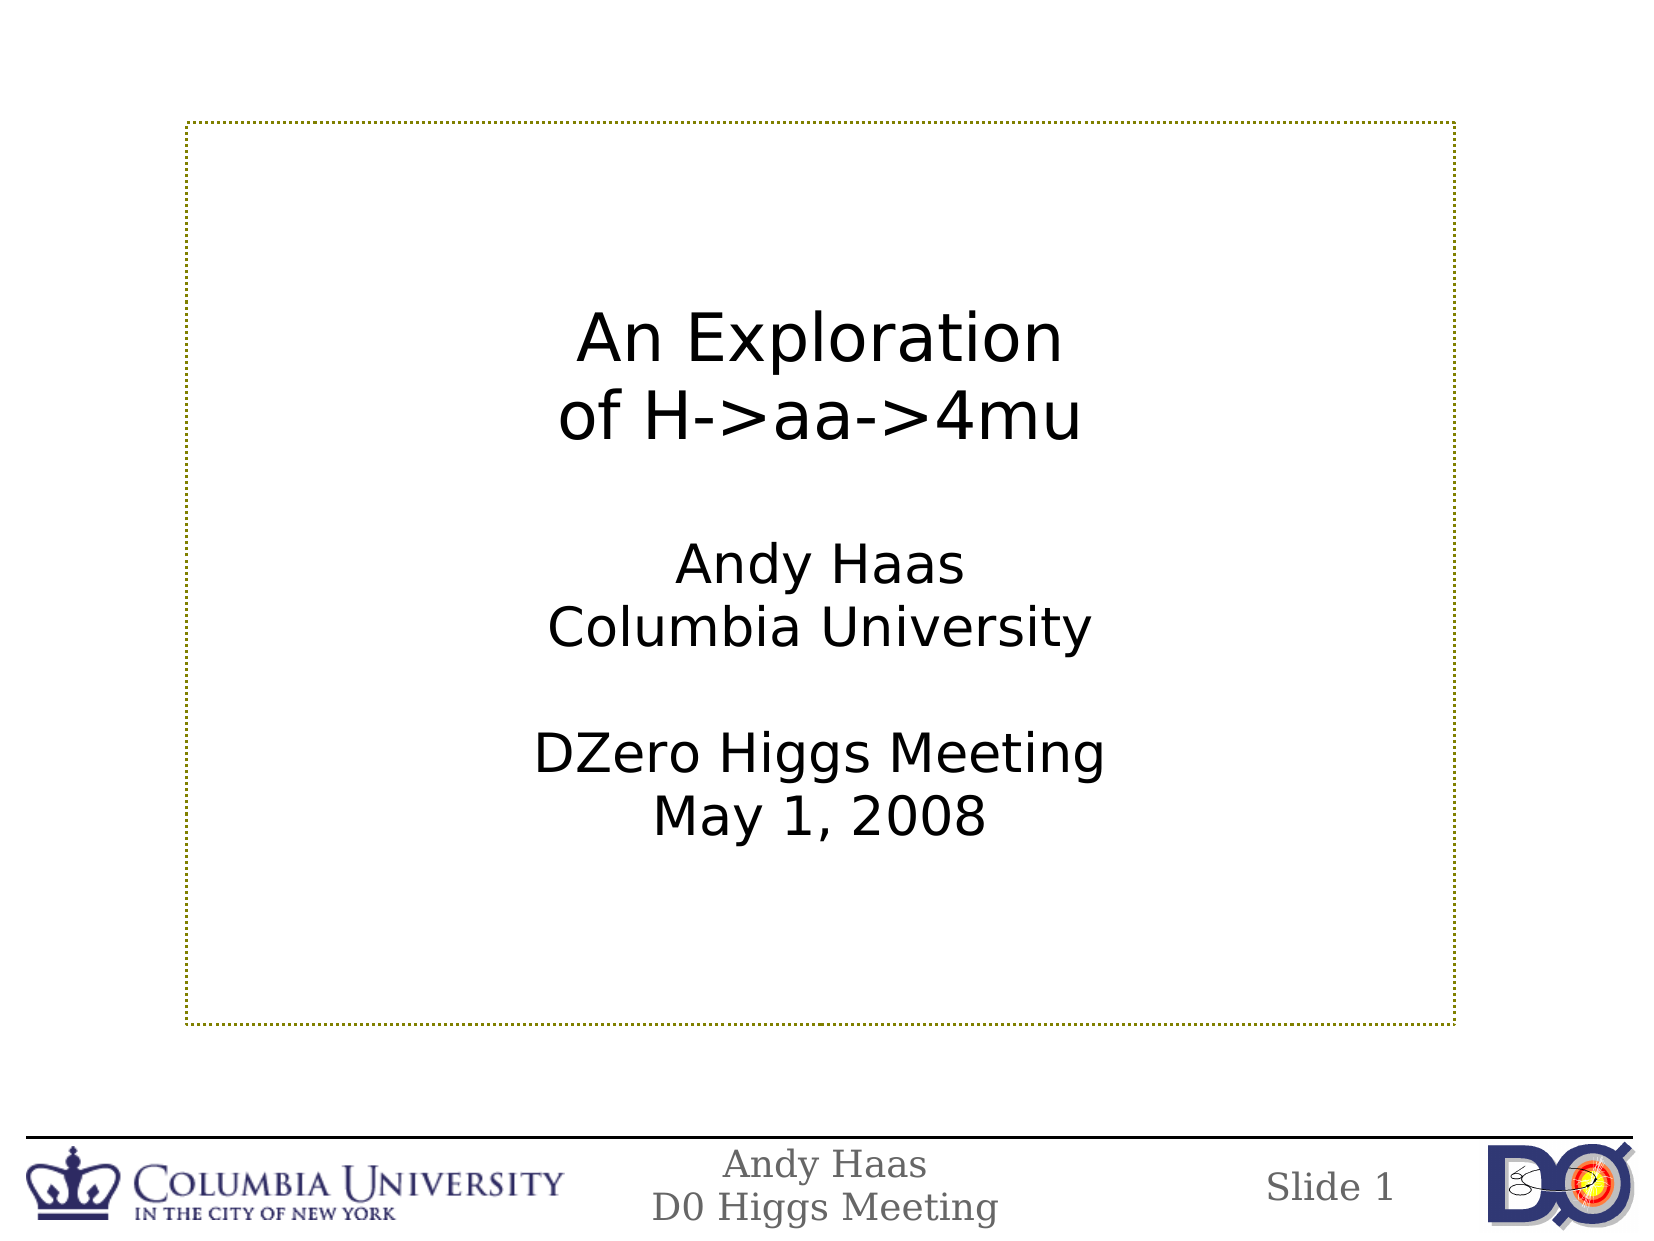

# An Exploration of H->aa->4mu Andy Haas Columbia University DZero Higgs Meeting May 1, 2008